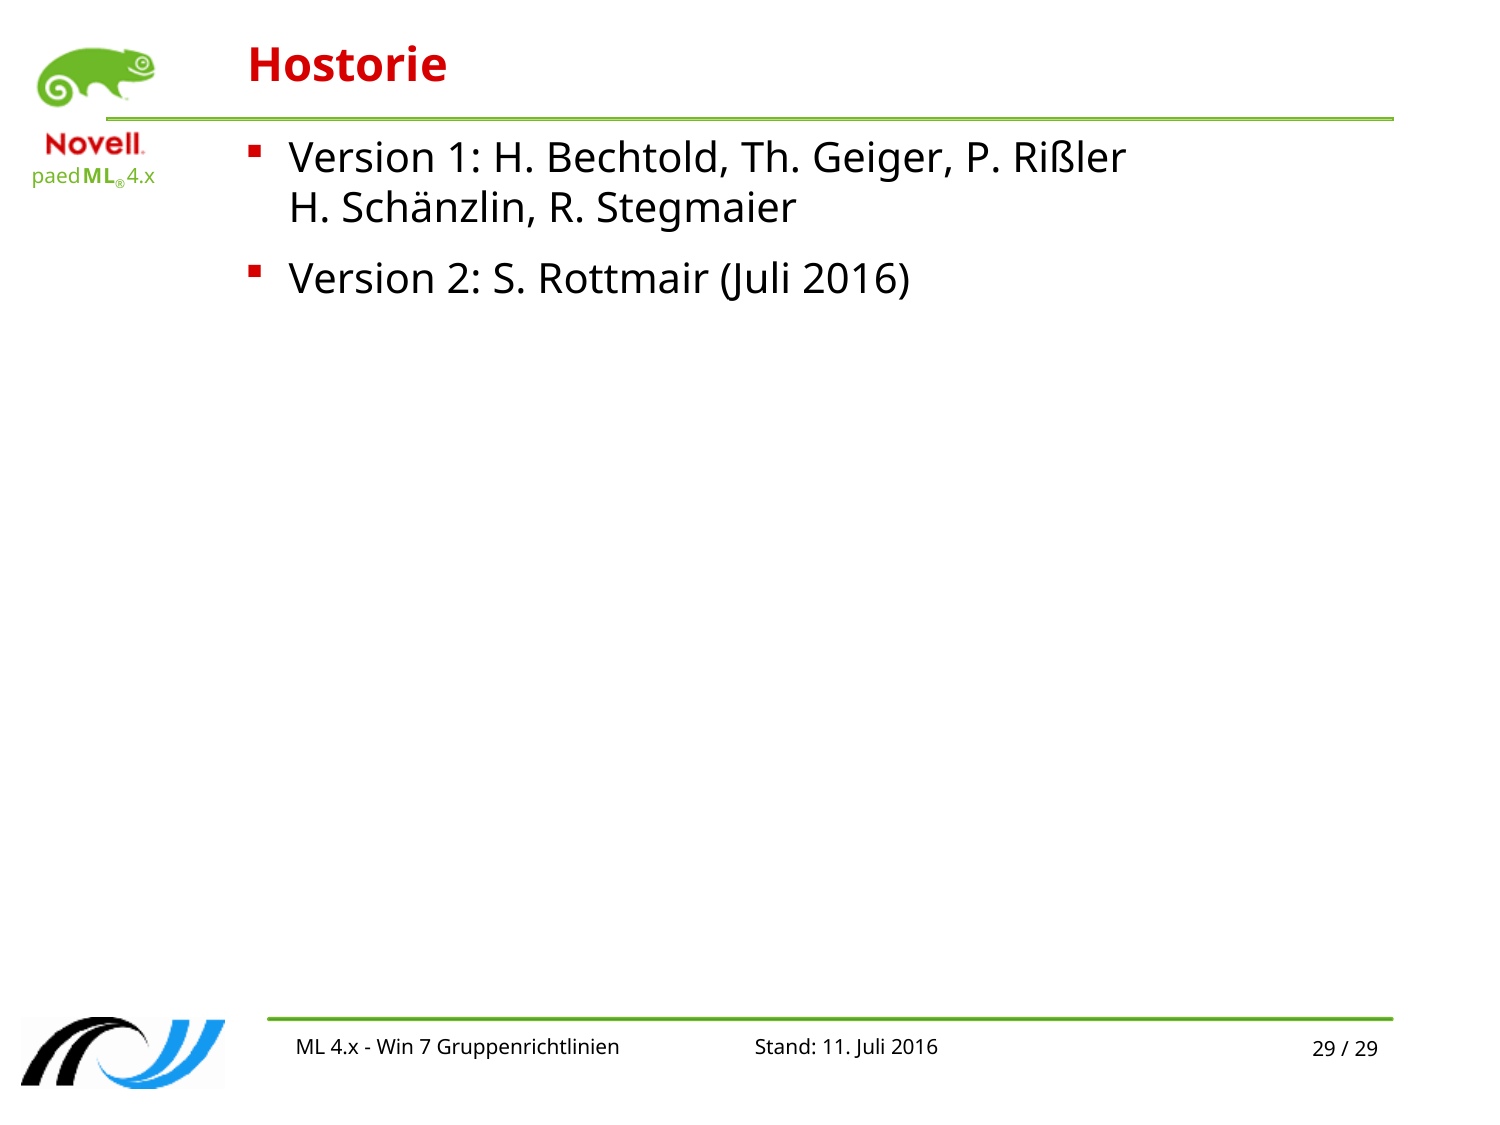

# Hostorie
Version 1: H. Bechtold, Th. Geiger, P. Rißler
H. Schänzlin, R. Stegmaier
Version 2: S. Rottmair (Juli 2016)
ML 4.x - Win 7 Gruppenrichtlinien
11. Juli 2016
29